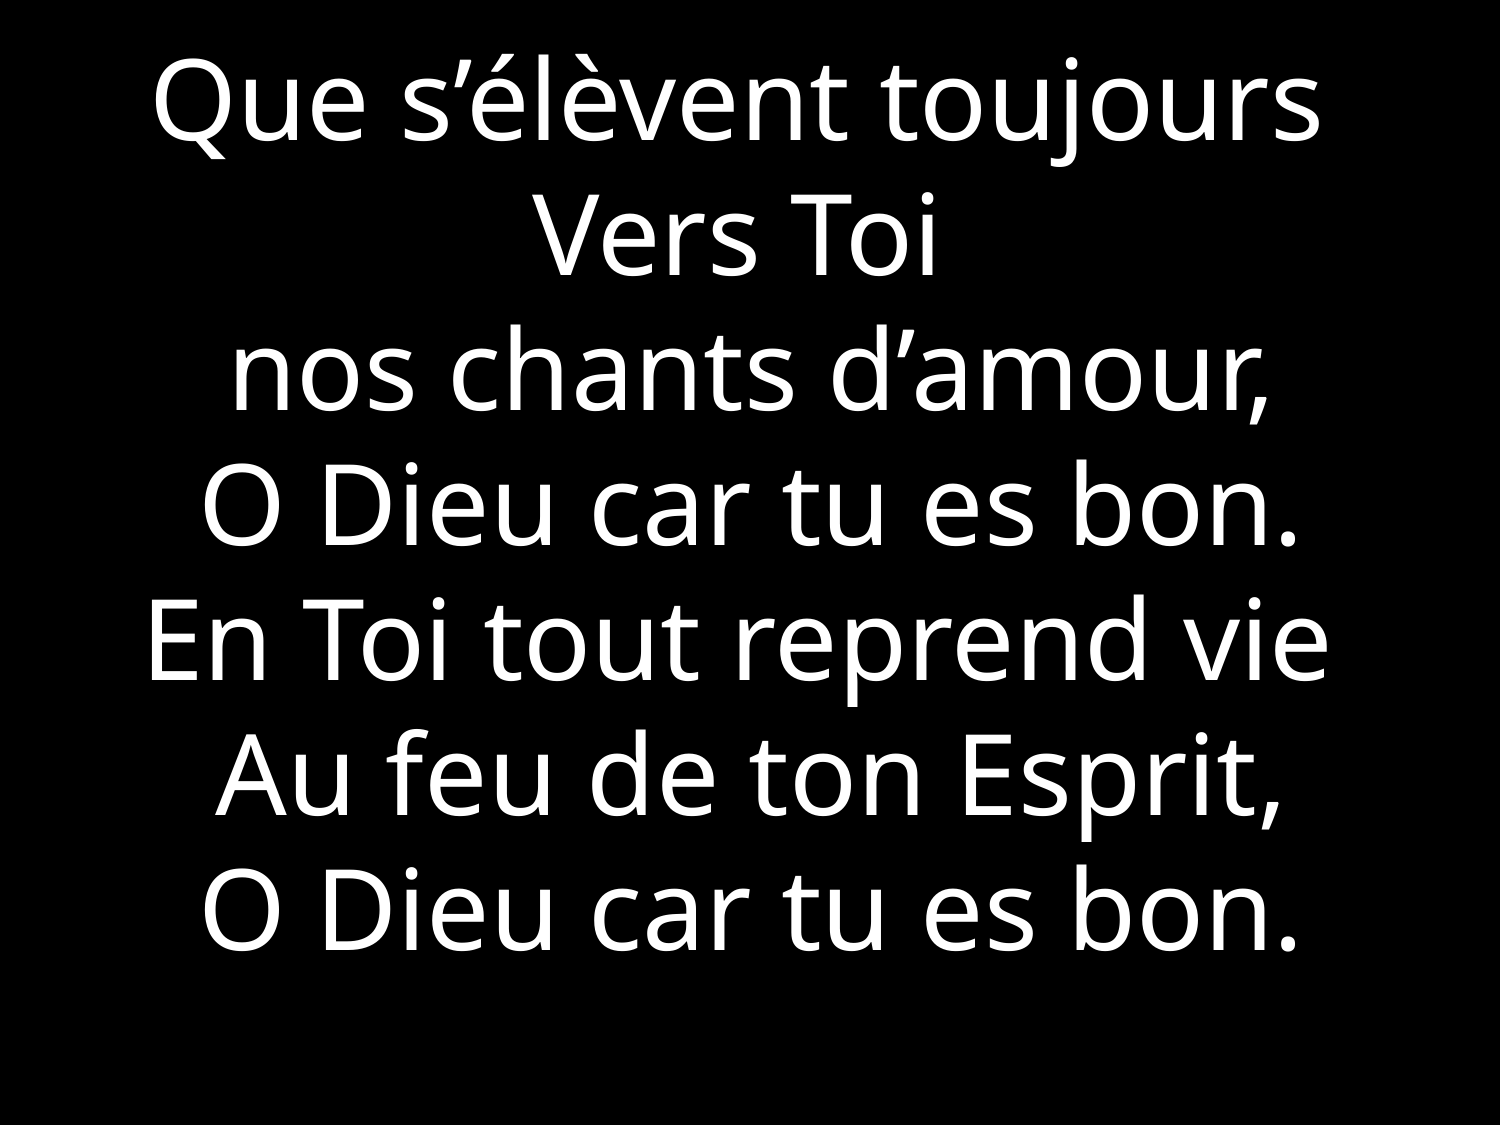

Que s’élèvent toujours
Vers Toi
nos chants d’amour,
O Dieu car tu es bon.
En Toi tout reprend vie
Au feu de ton Esprit,
O Dieu car tu es bon.
#